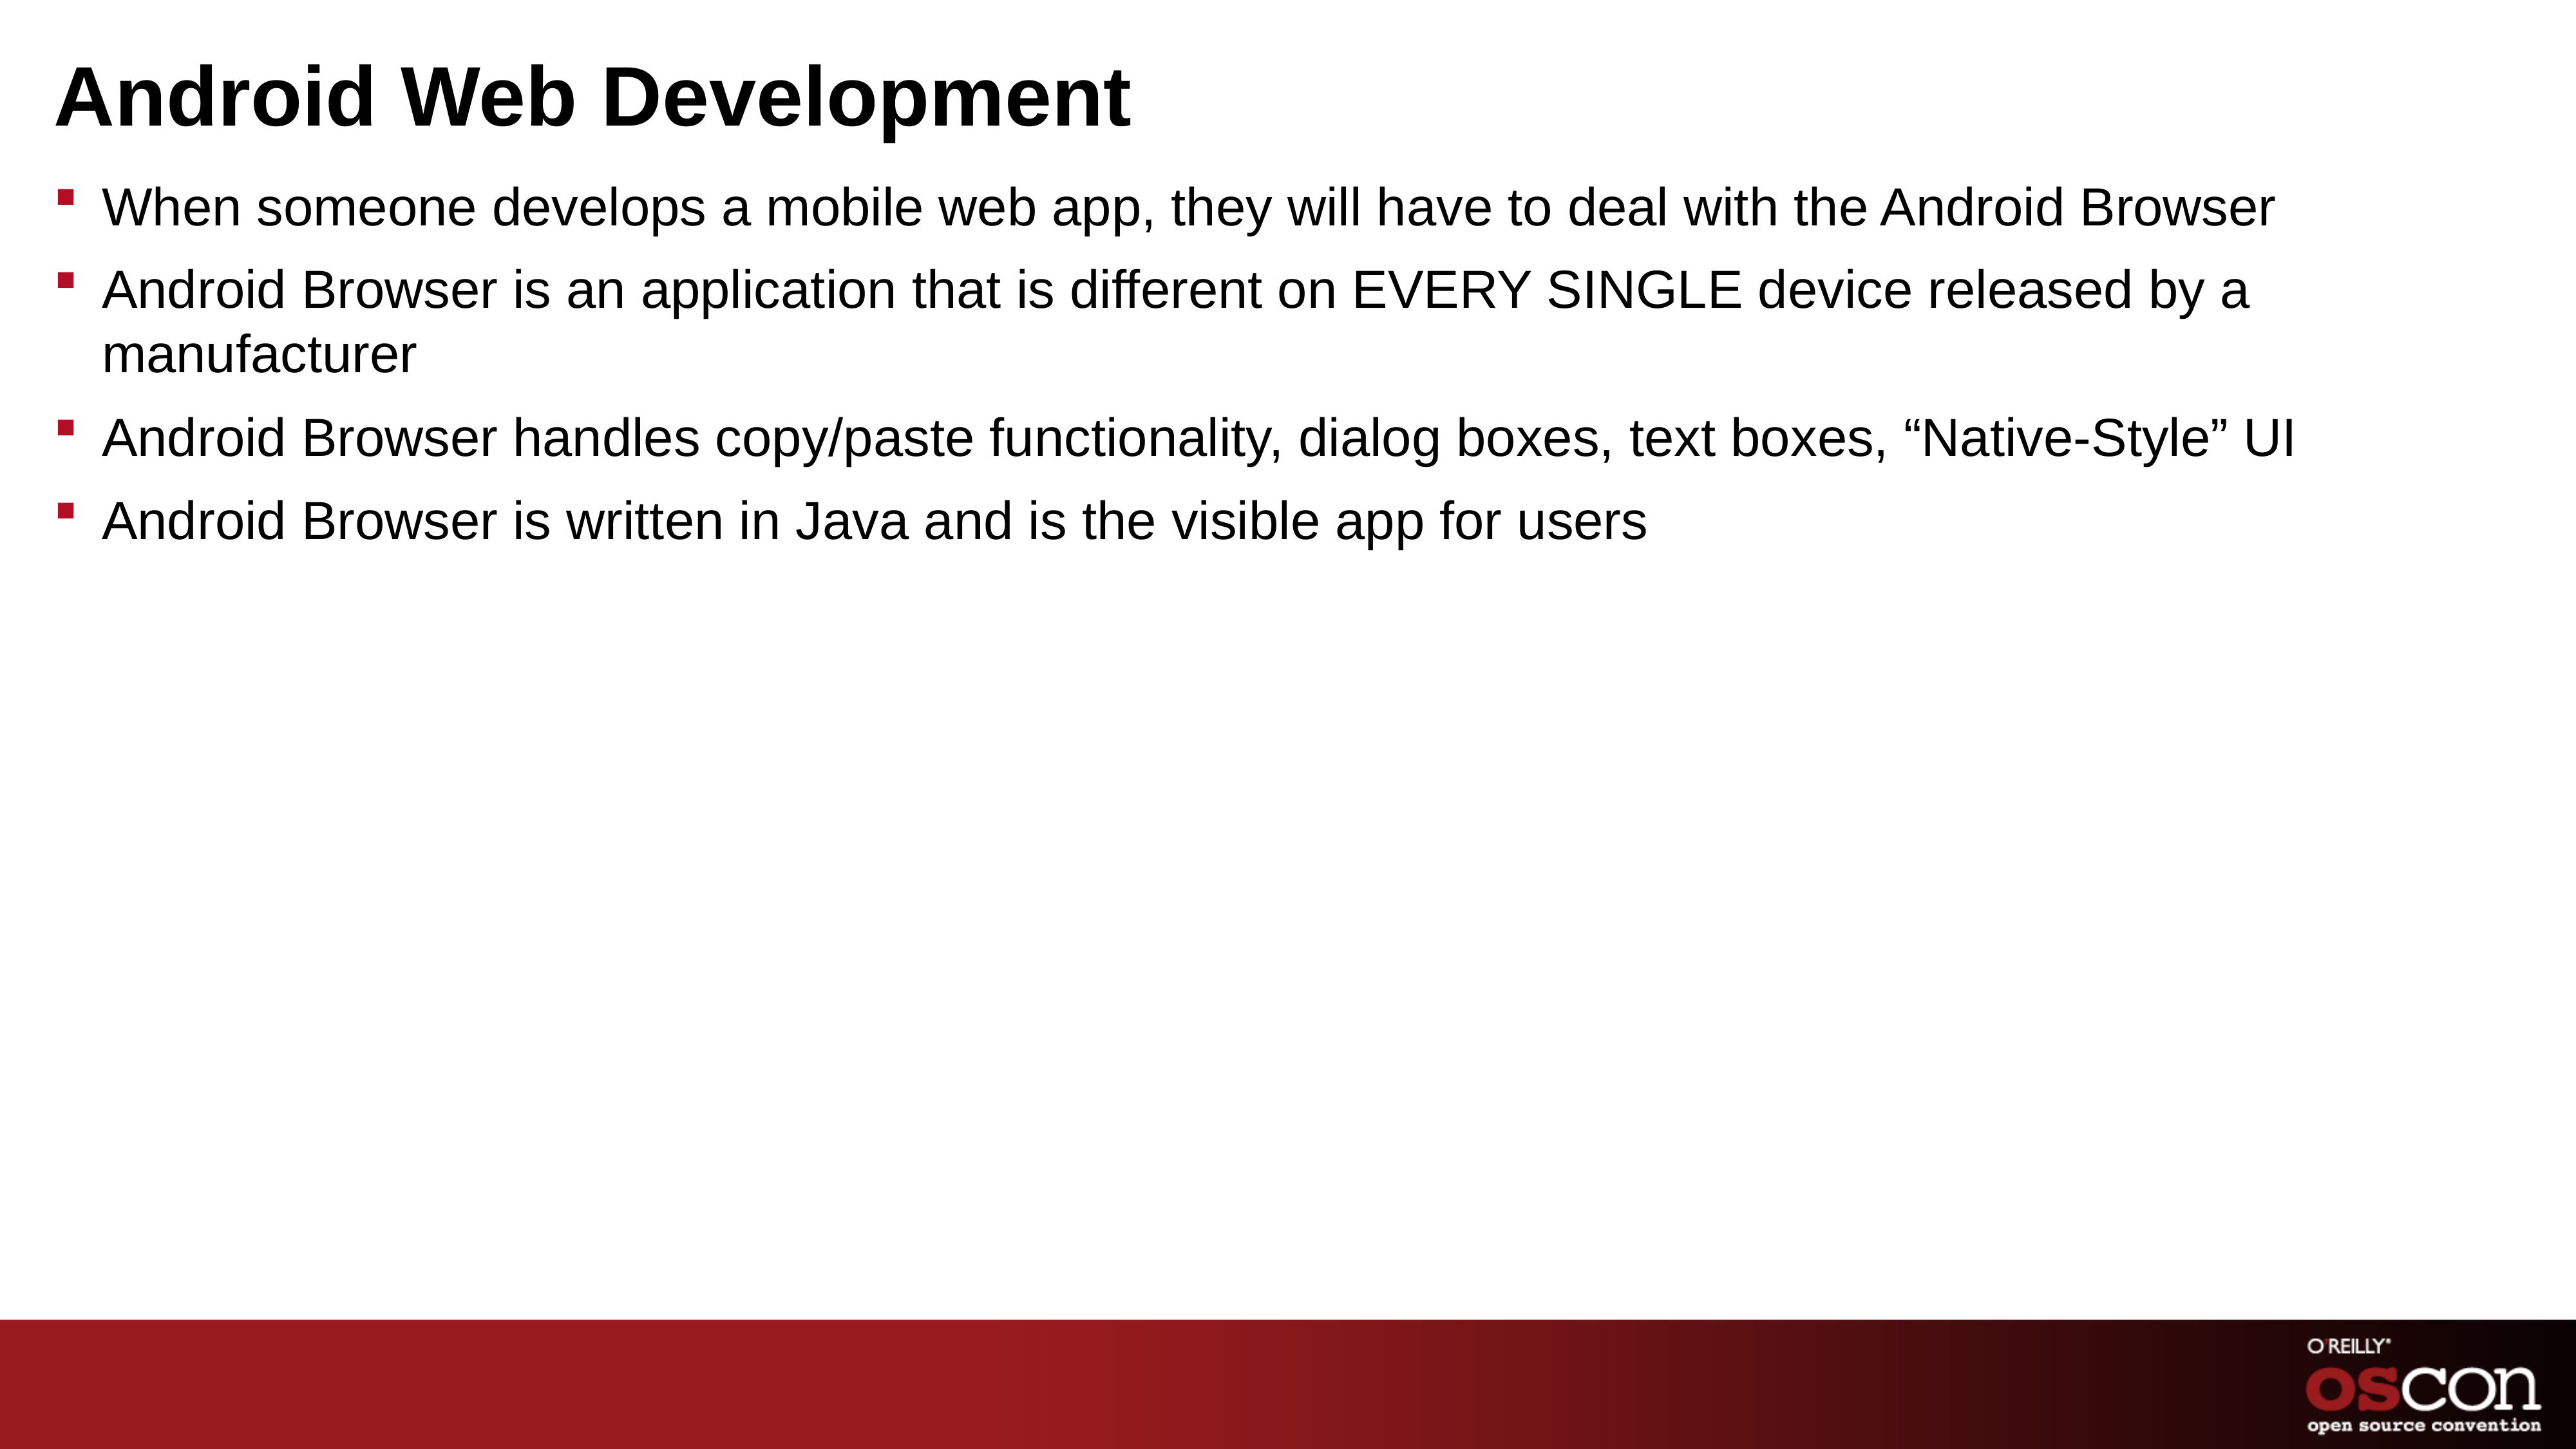

# Android Web Development
When someone develops a mobile web app, they will have to deal with the Android Browser
Android Browser is an application that is different on EVERY SINGLE device released by a manufacturer
Android Browser handles copy/paste functionality, dialog boxes, text boxes, “Native-Style” UI
Android Browser is written in Java and is the visible app for users